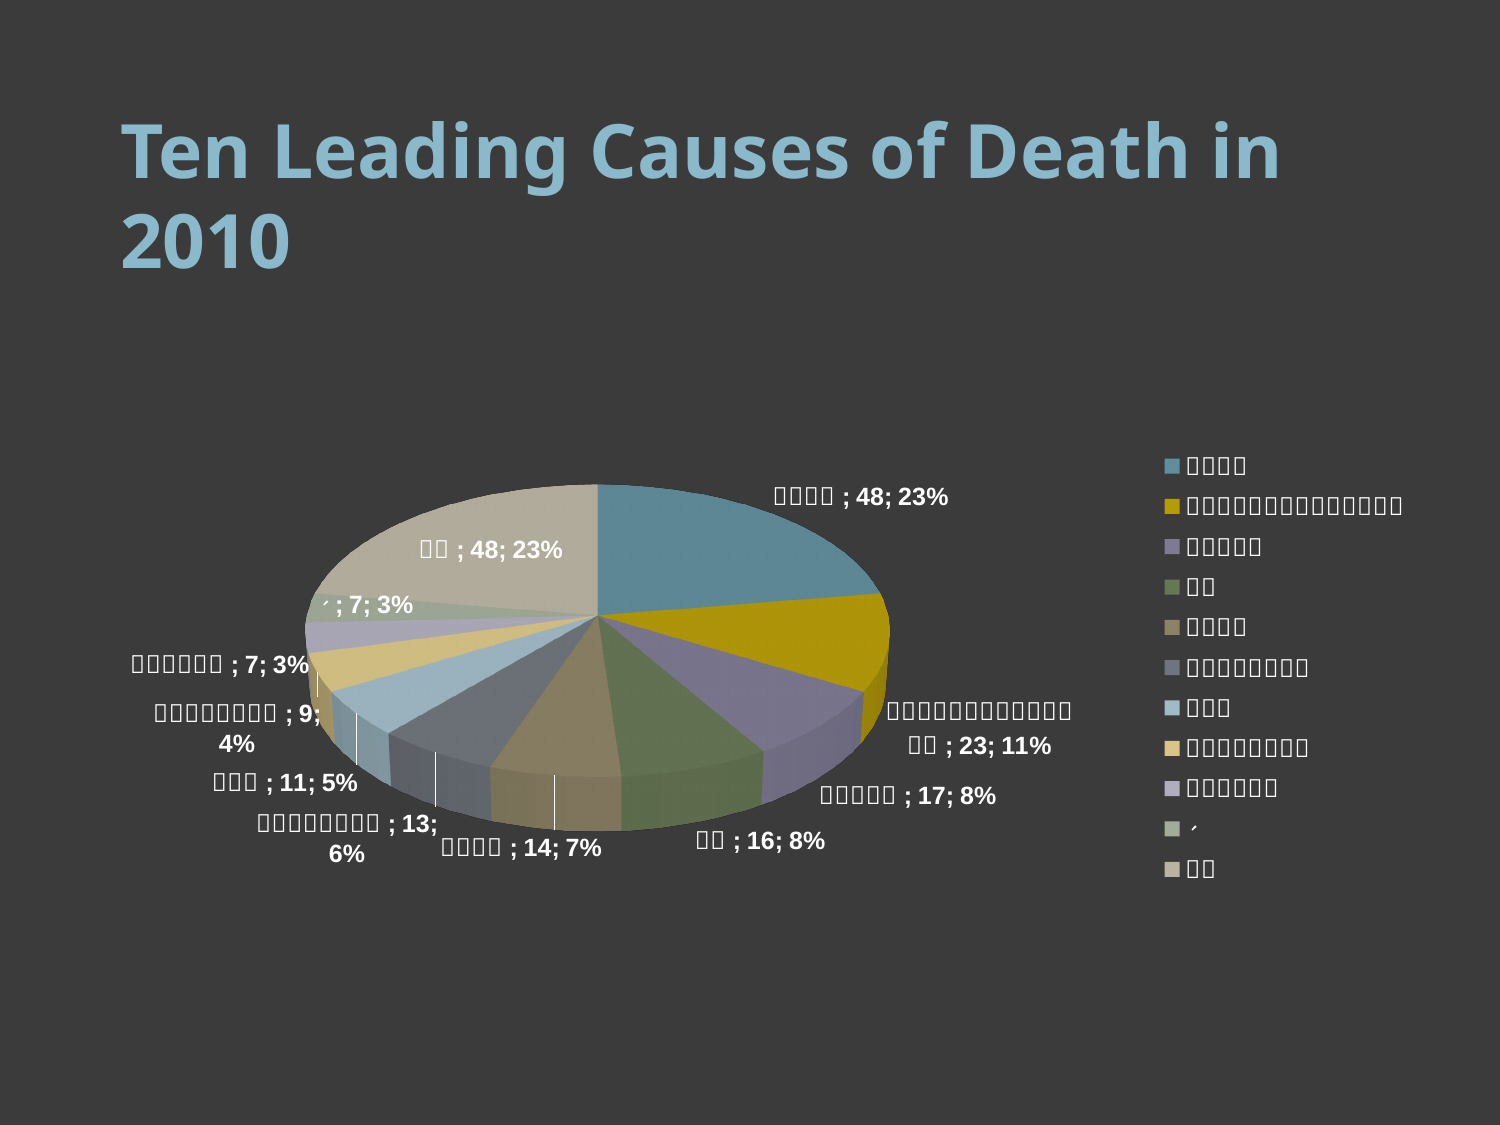

# Ten Leading Causes of Death in 2010
[unsupported chart]
[unsupported chart]